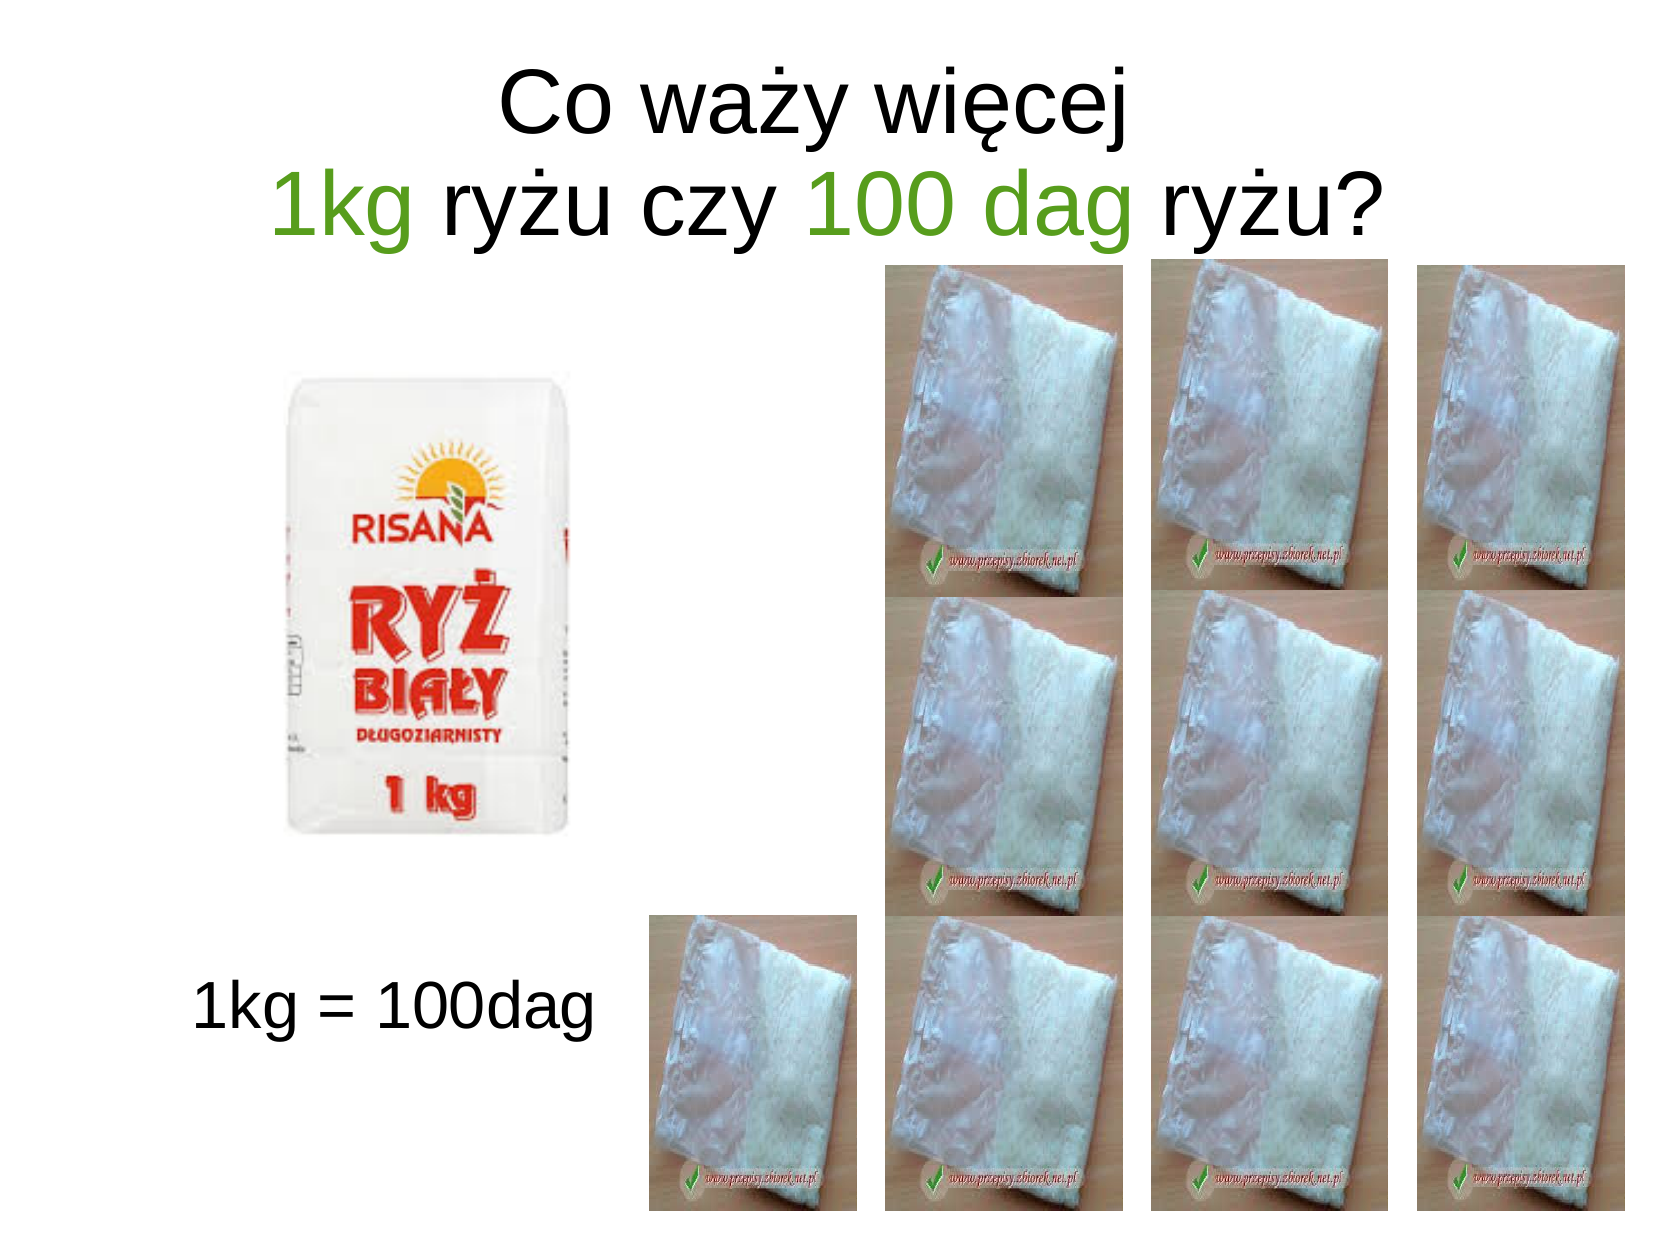

# Co waży więcej 1kg ryżu czy 100 dag ryżu?
1kg = 100dag